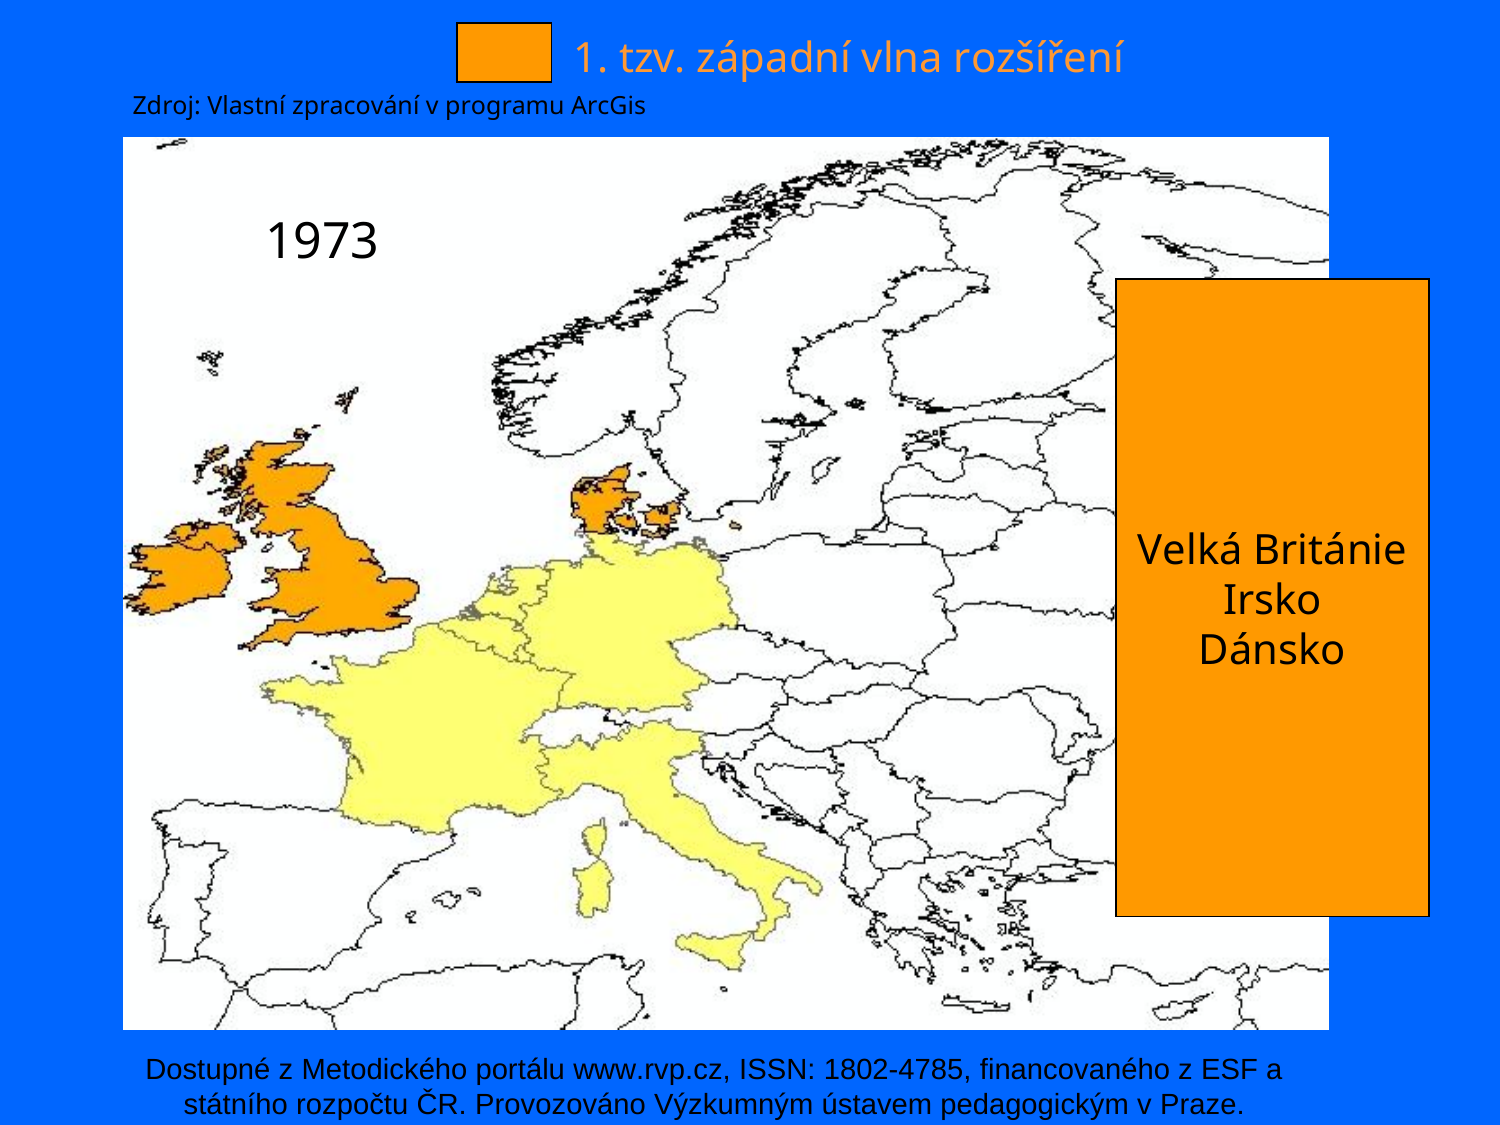

1. tzv. západní vlna rozšíření
Zdroj: Vlastní zpracování v programu ArcGis
1973
Velká Británie
Irsko
Dánsko
Dostupné z Metodického portálu www.rvp.cz, ISSN: 1802-4785, financovaného z ESF a státního rozpočtu ČR. Provozováno Výzkumným ústavem pedagogickým v Praze.